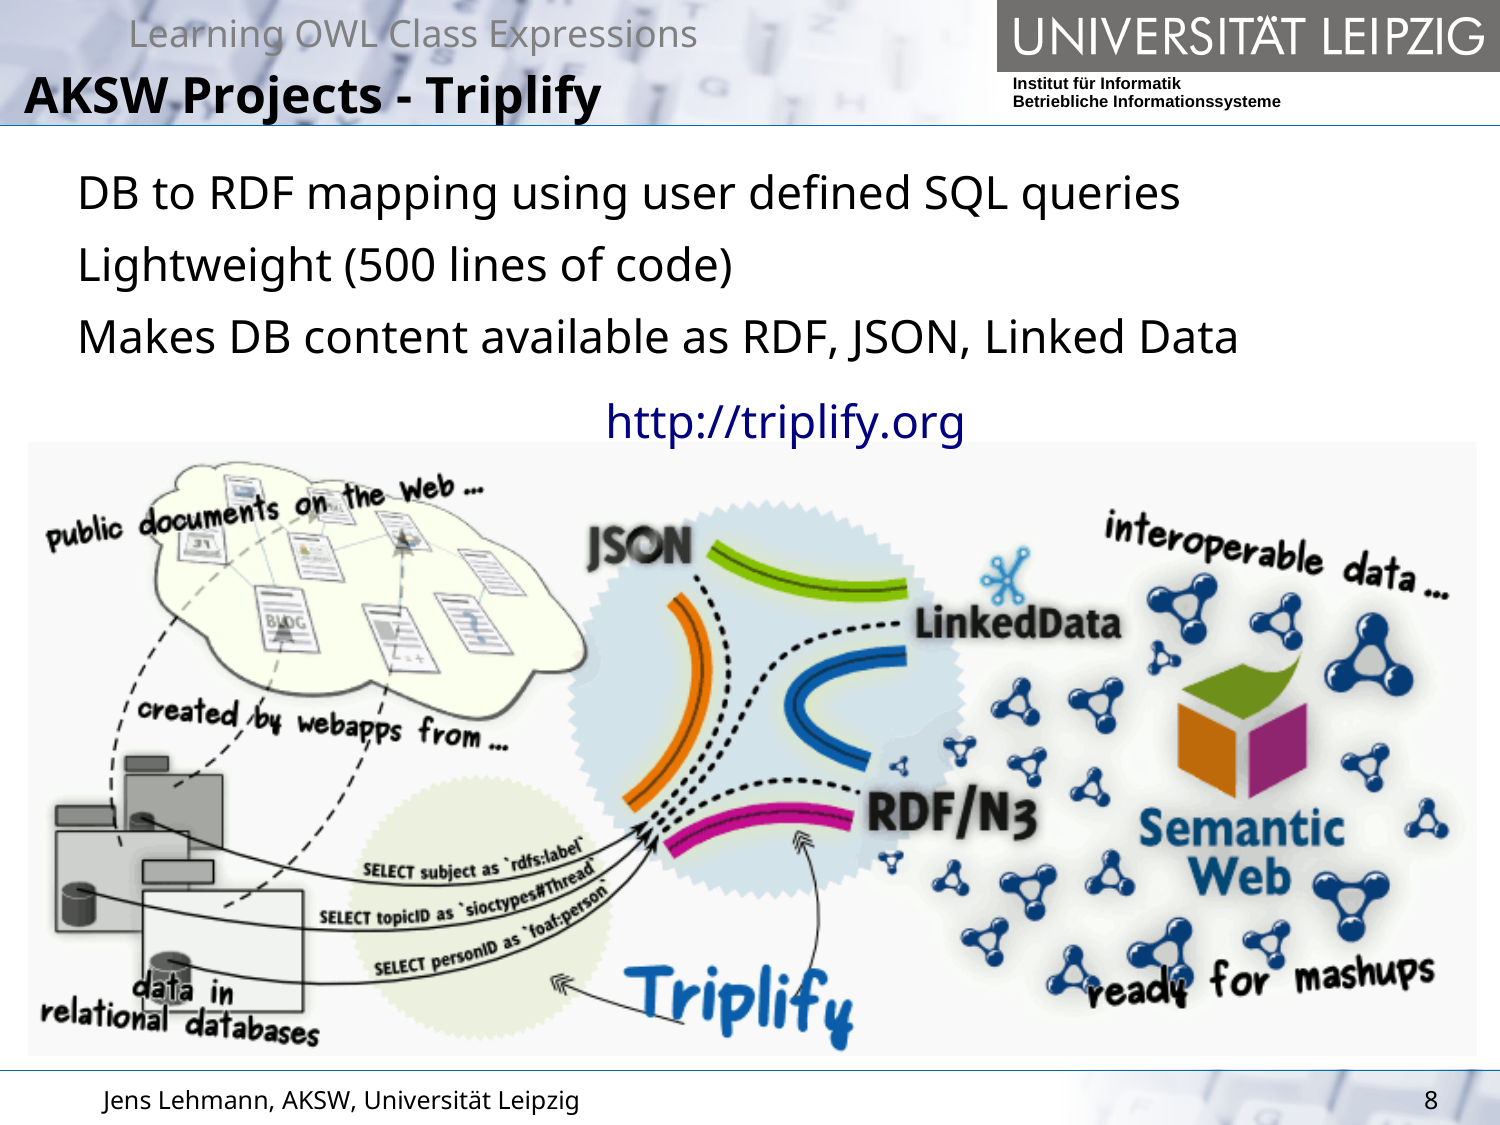

# AKSW Projects - Triplify
DB to RDF mapping using user defined SQL queries
Lightweight (500 lines of code)
Makes DB content available as RDF, JSON, Linked Data
http://triplify.org
Jens Lehmann, AKSW, Universität Leipzig
8